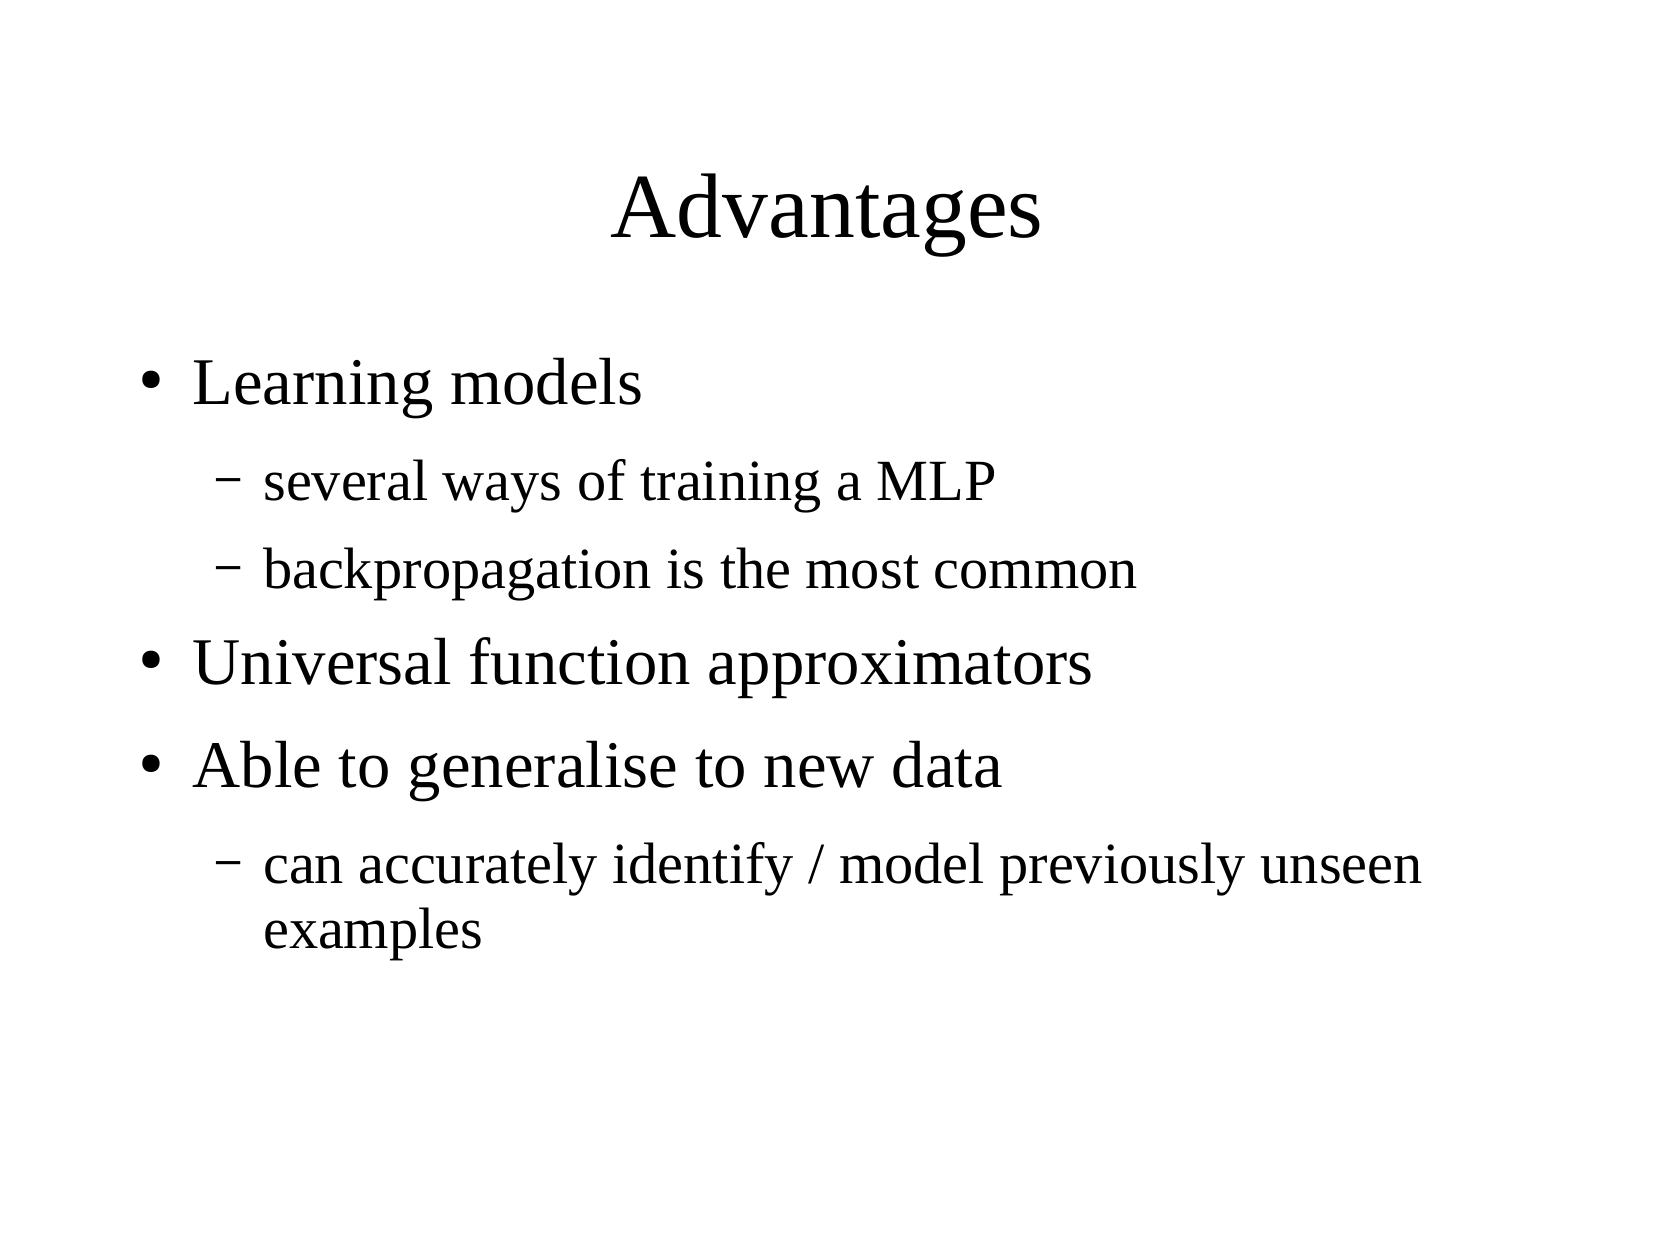

# Advantages
Learning models
several ways of training a MLP
backpropagation is the most common
Universal function approximators
Able to generalise to new data
can accurately identify / model previously unseen examples